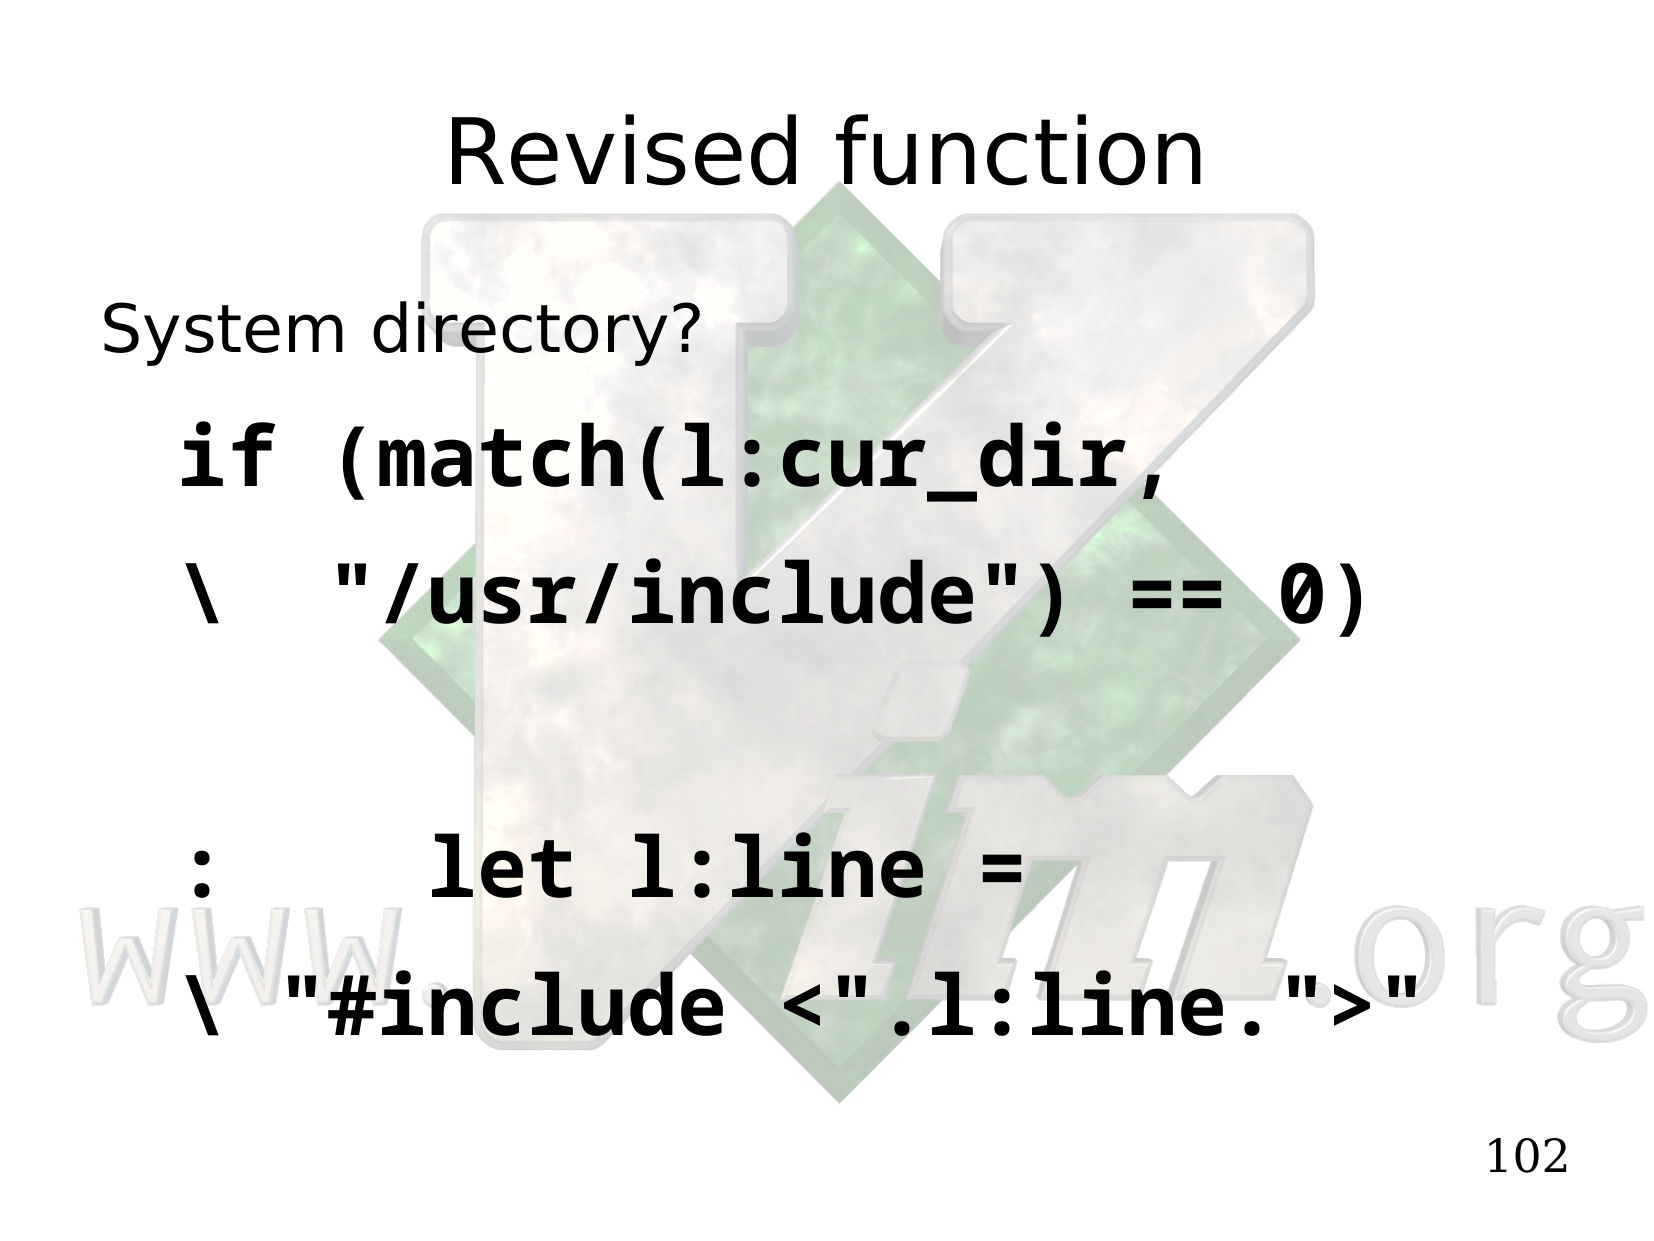

# Revised function
System directory?
if (match(l:cur_dir,
\ "/usr/include") == 0)
: let l:line =
\ "#include <".l:line.">"
102